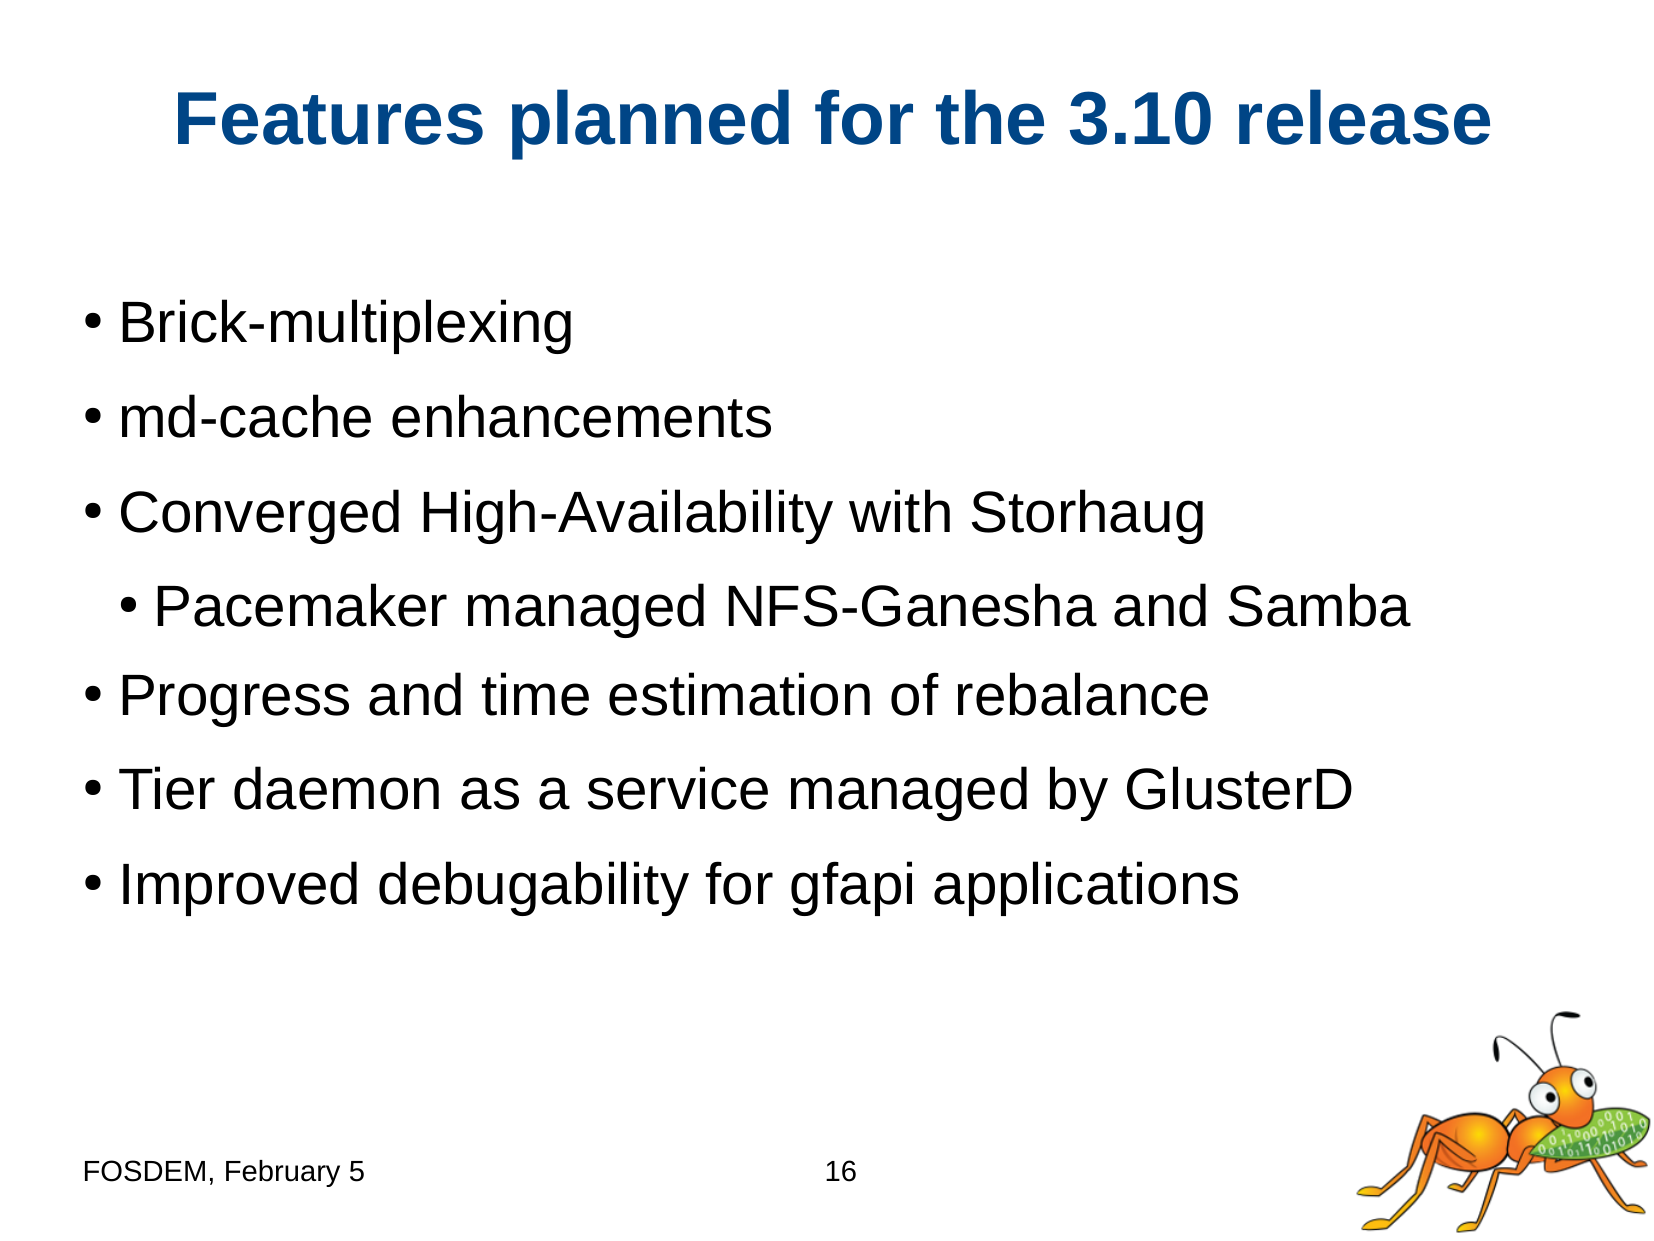

Features planned for the 3.10 release
# Brick-multiplexing
md-cache enhancements
Converged High-Availability with Storhaug
Pacemaker managed NFS-Ganesha and Samba
Progress and time estimation of rebalance
Tier daemon as a service managed by GlusterD
Improved debugability for gfapi applications
FOSDEM, 5 February 2017
16